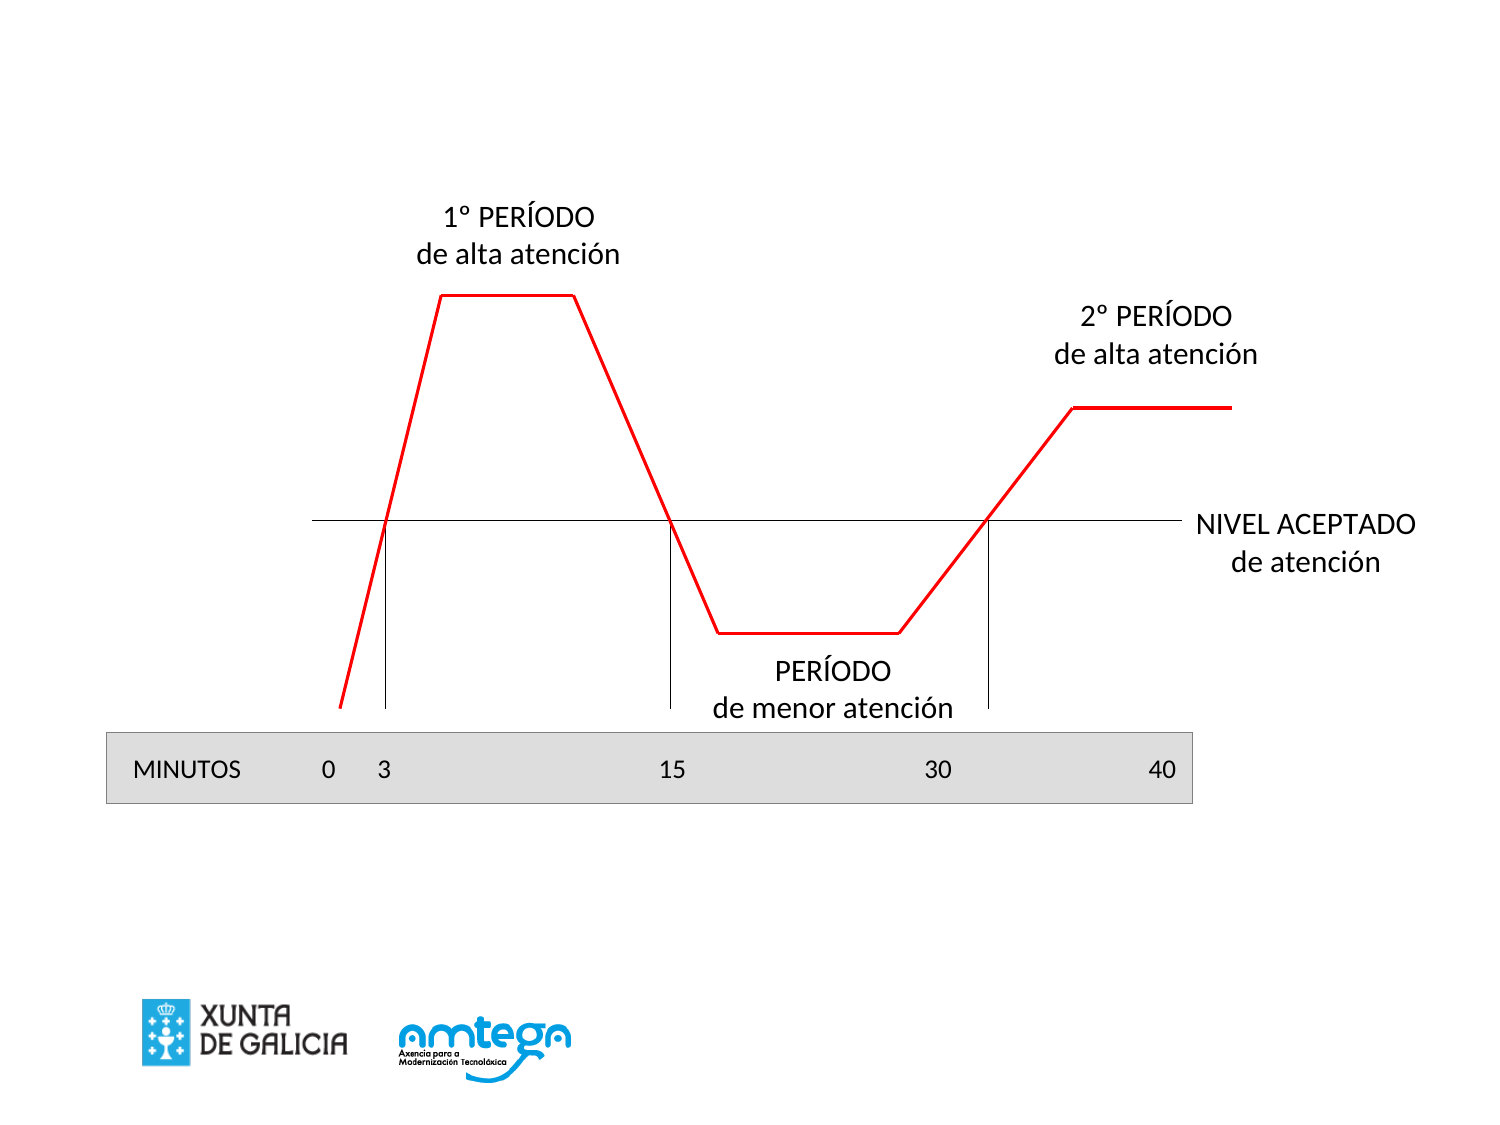

1º PERÍODO
de alta atención
2º PERÍODO
de alta atención
NIVEL ACEPTADO
de atención
PERÍODO
de menor atención
MINUTOS
30
40
0
15
3